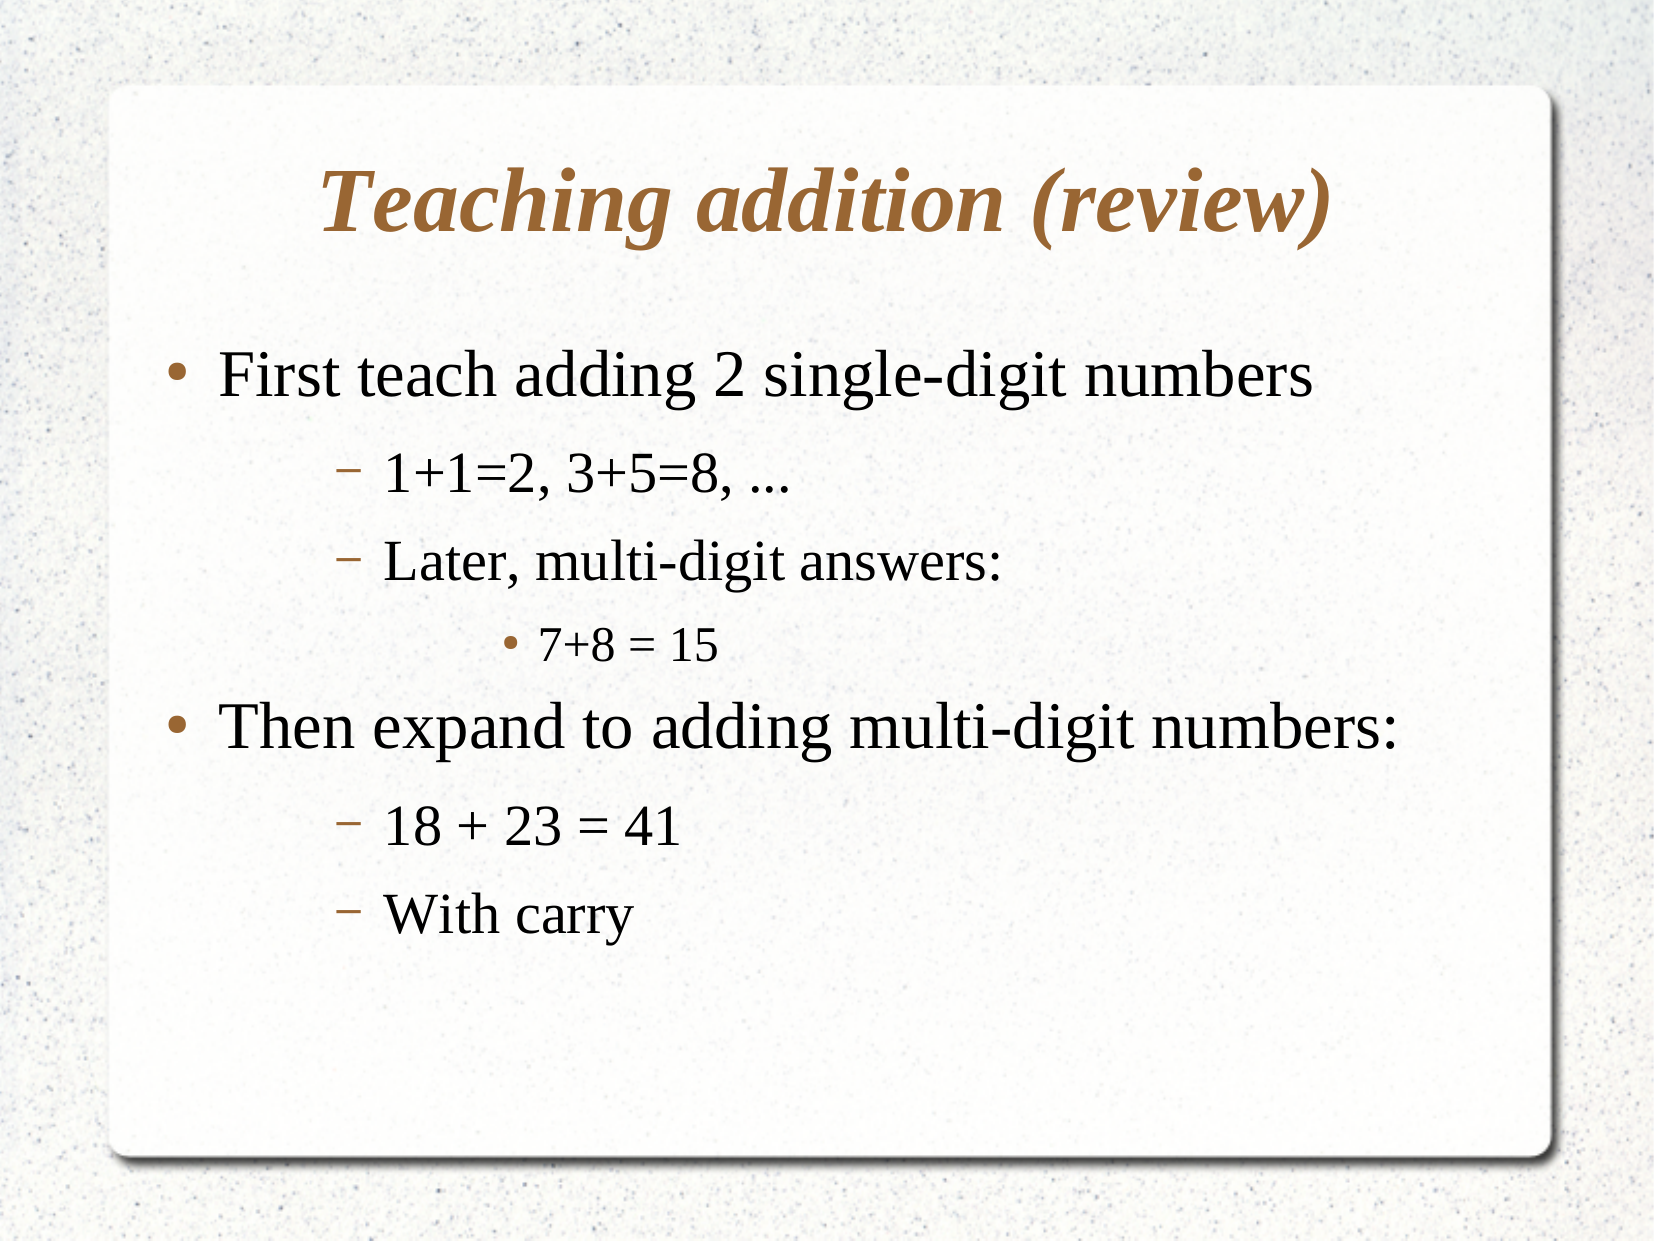

# Teaching addition (review)
First teach adding 2 single-digit numbers
1+1=2, 3+5=8, ...
Later, multi-digit answers:
7+8 = 15
Then expand to adding multi-digit numbers:
18 + 23 = 41
With carry